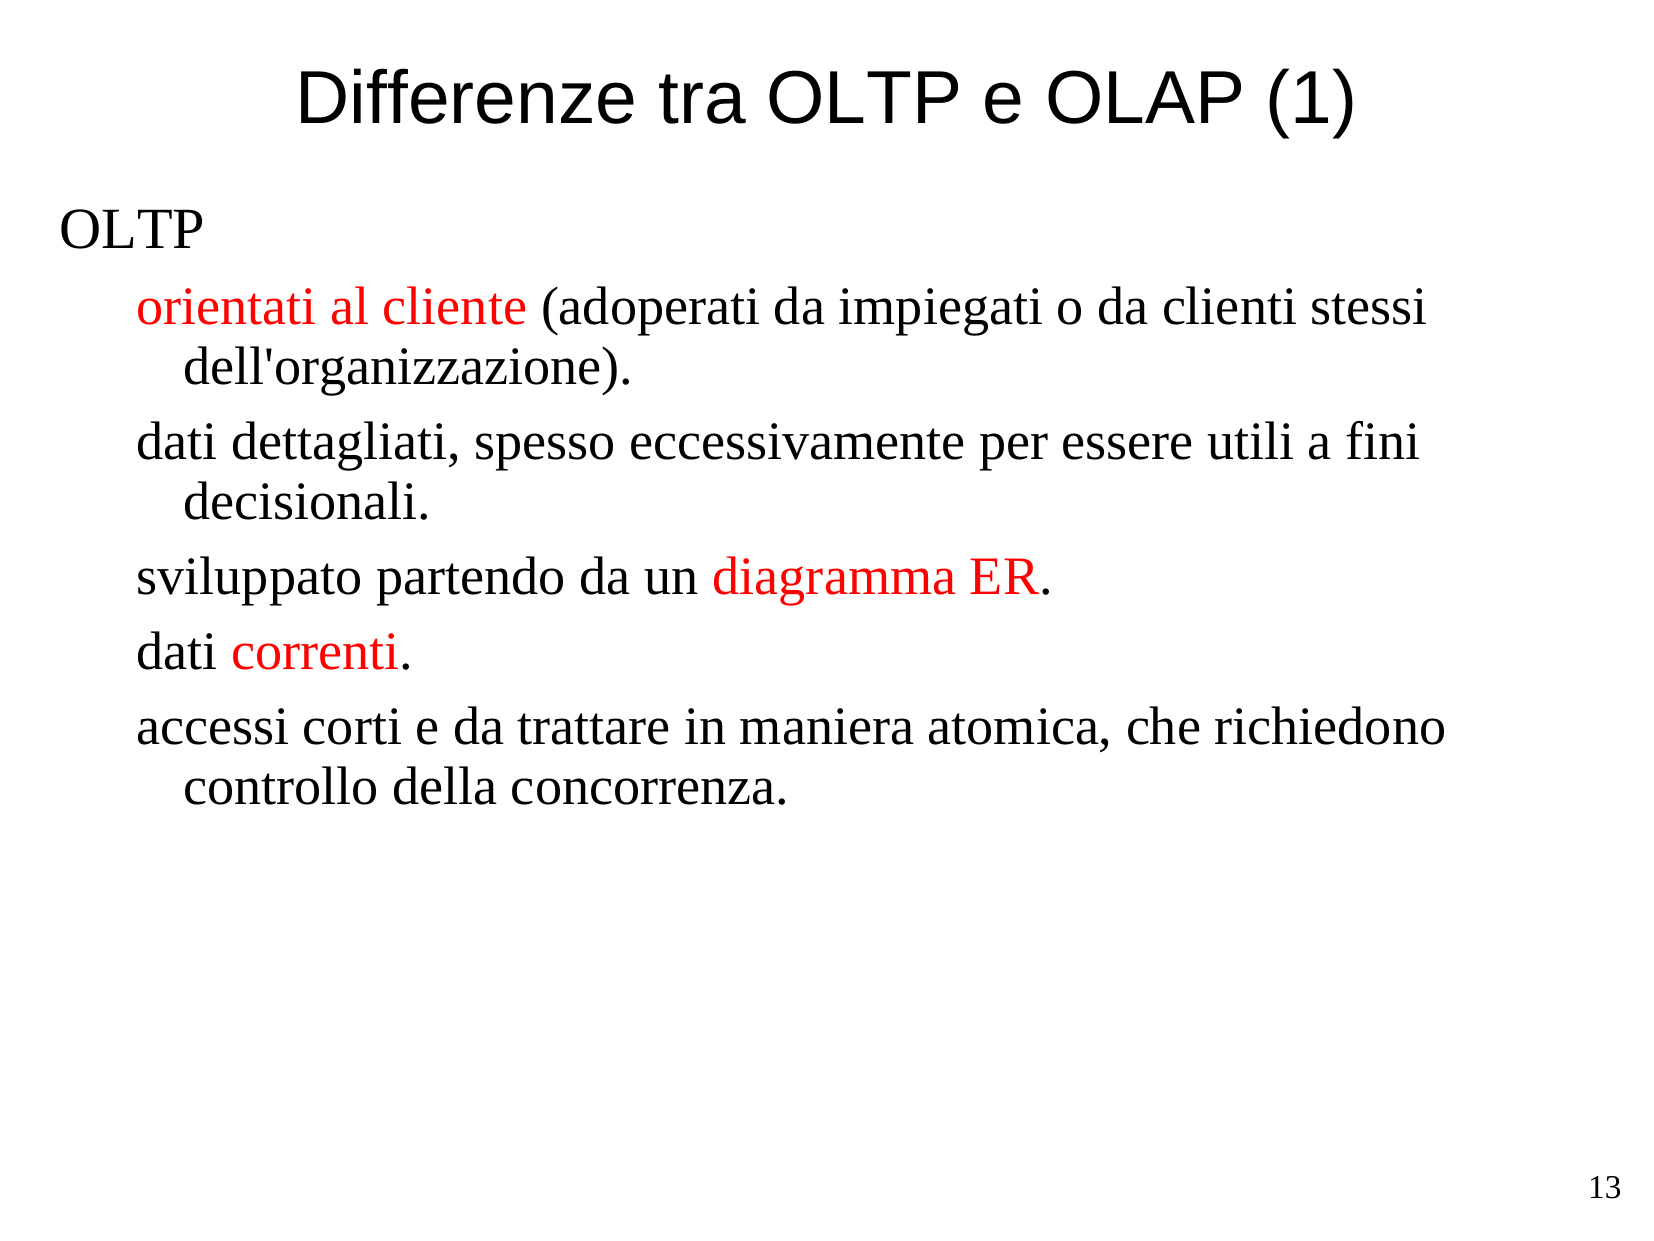

# Differenze tra OLTP e OLAP (1)
OLTP
orientati al cliente (adoperati da impiegati o da clienti stessi dell'organizzazione).
dati dettagliati, spesso eccessivamente per essere utili a fini decisionali.
sviluppato partendo da un diagramma ER.
dati correnti.
accessi corti e da trattare in maniera atomica, che richiedono controllo della concorrenza.